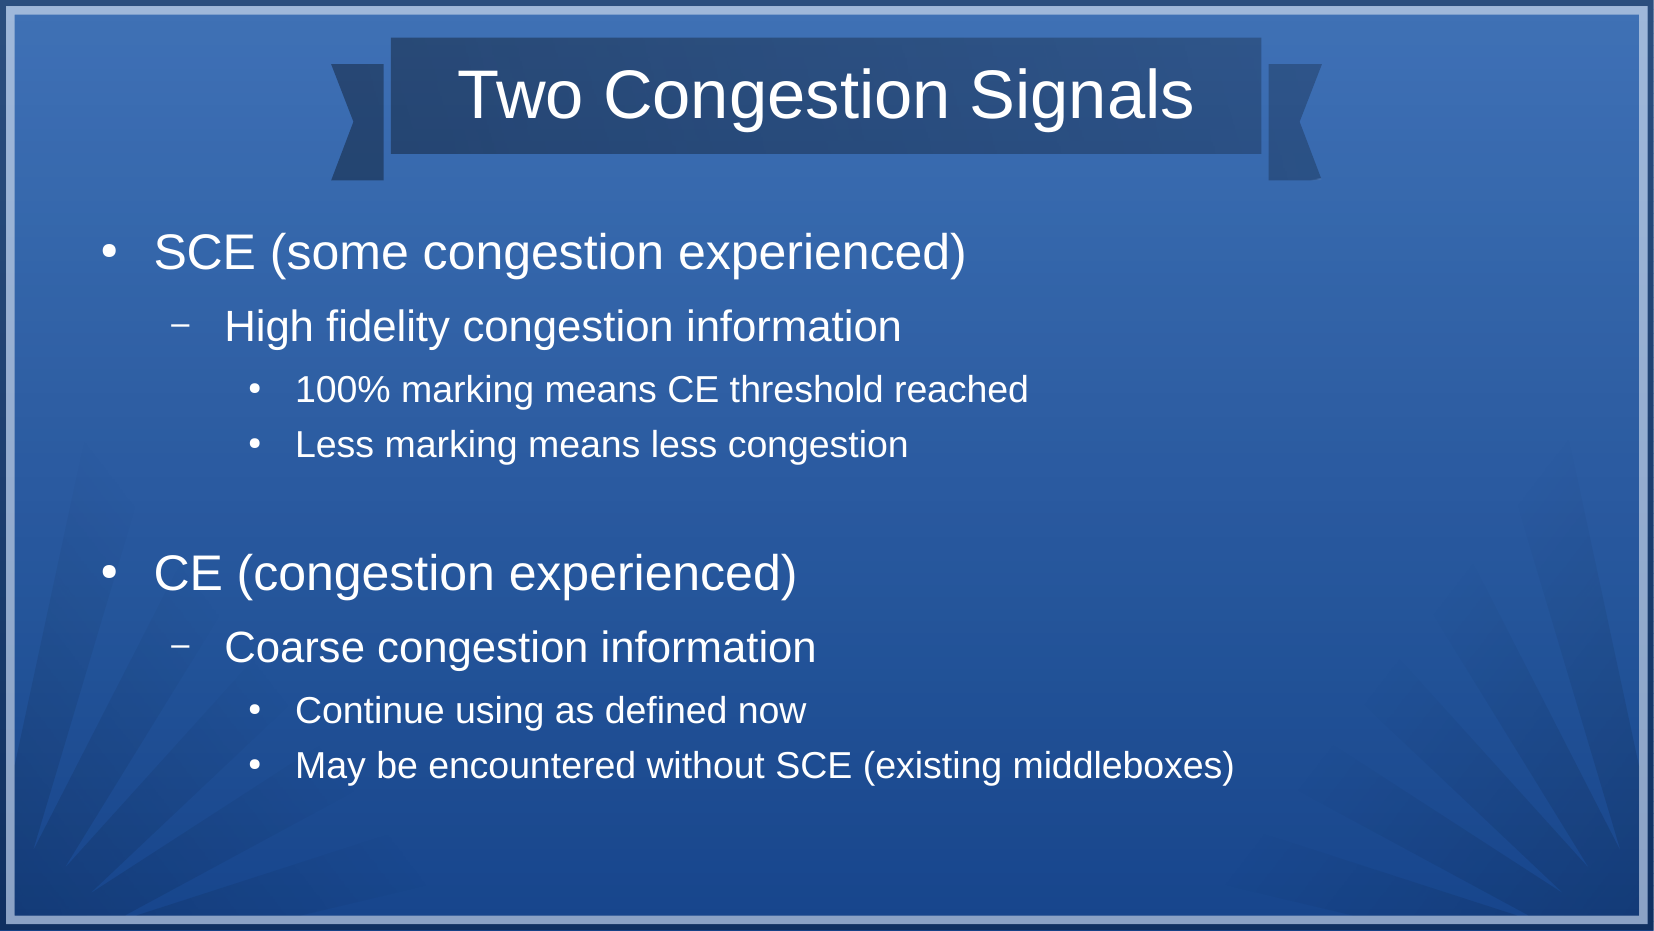

# Two Congestion Signals
SCE (some congestion experienced)
High fidelity congestion information
100% marking means CE threshold reached
Less marking means less congestion
CE (congestion experienced)
Coarse congestion information
Continue using as defined now
May be encountered without SCE (existing middleboxes)